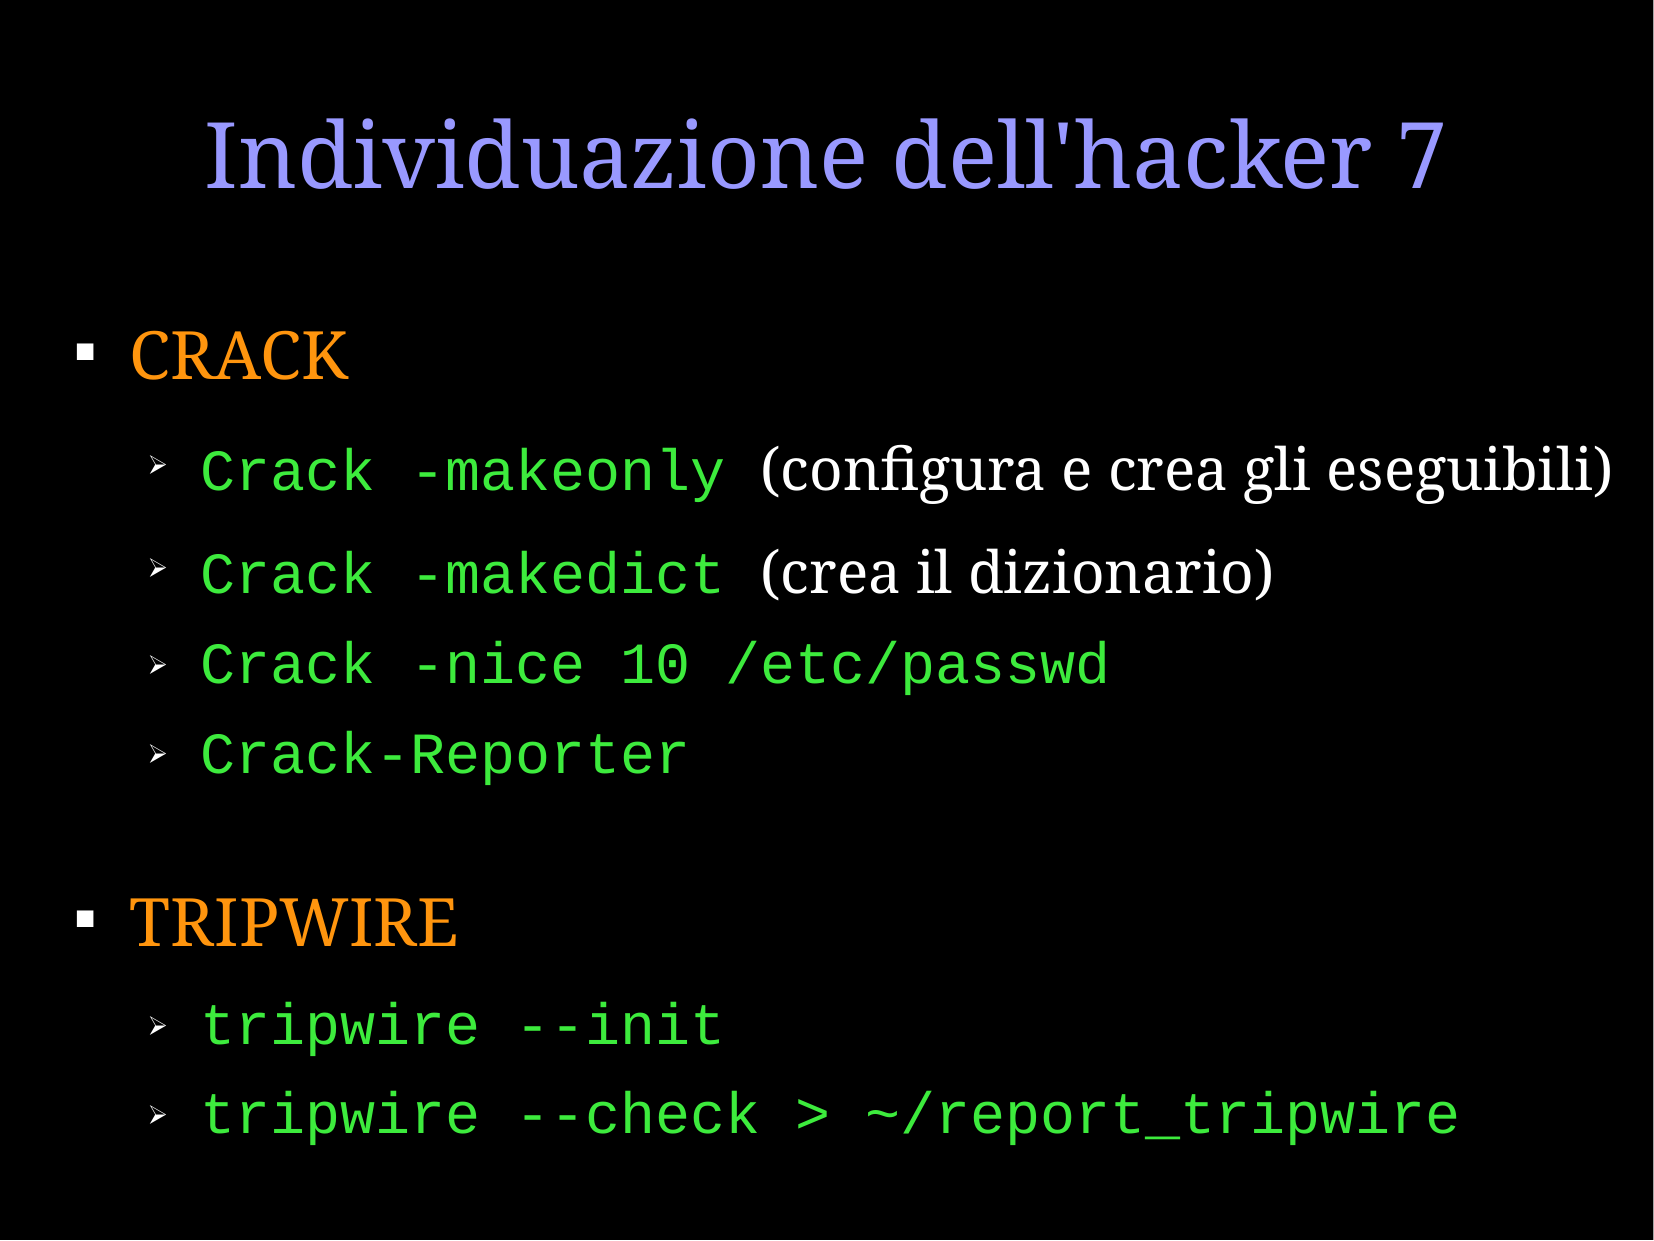

# Individuazione dell'hacker 7
CRACK
Crack -makeonly (configura e crea gli eseguibili)
Crack -makedict (crea il dizionario)
Crack -nice 10 /etc/passwd
Crack-Reporter
TRIPWIRE
tripwire --init
tripwire --check > ~/report_tripwire